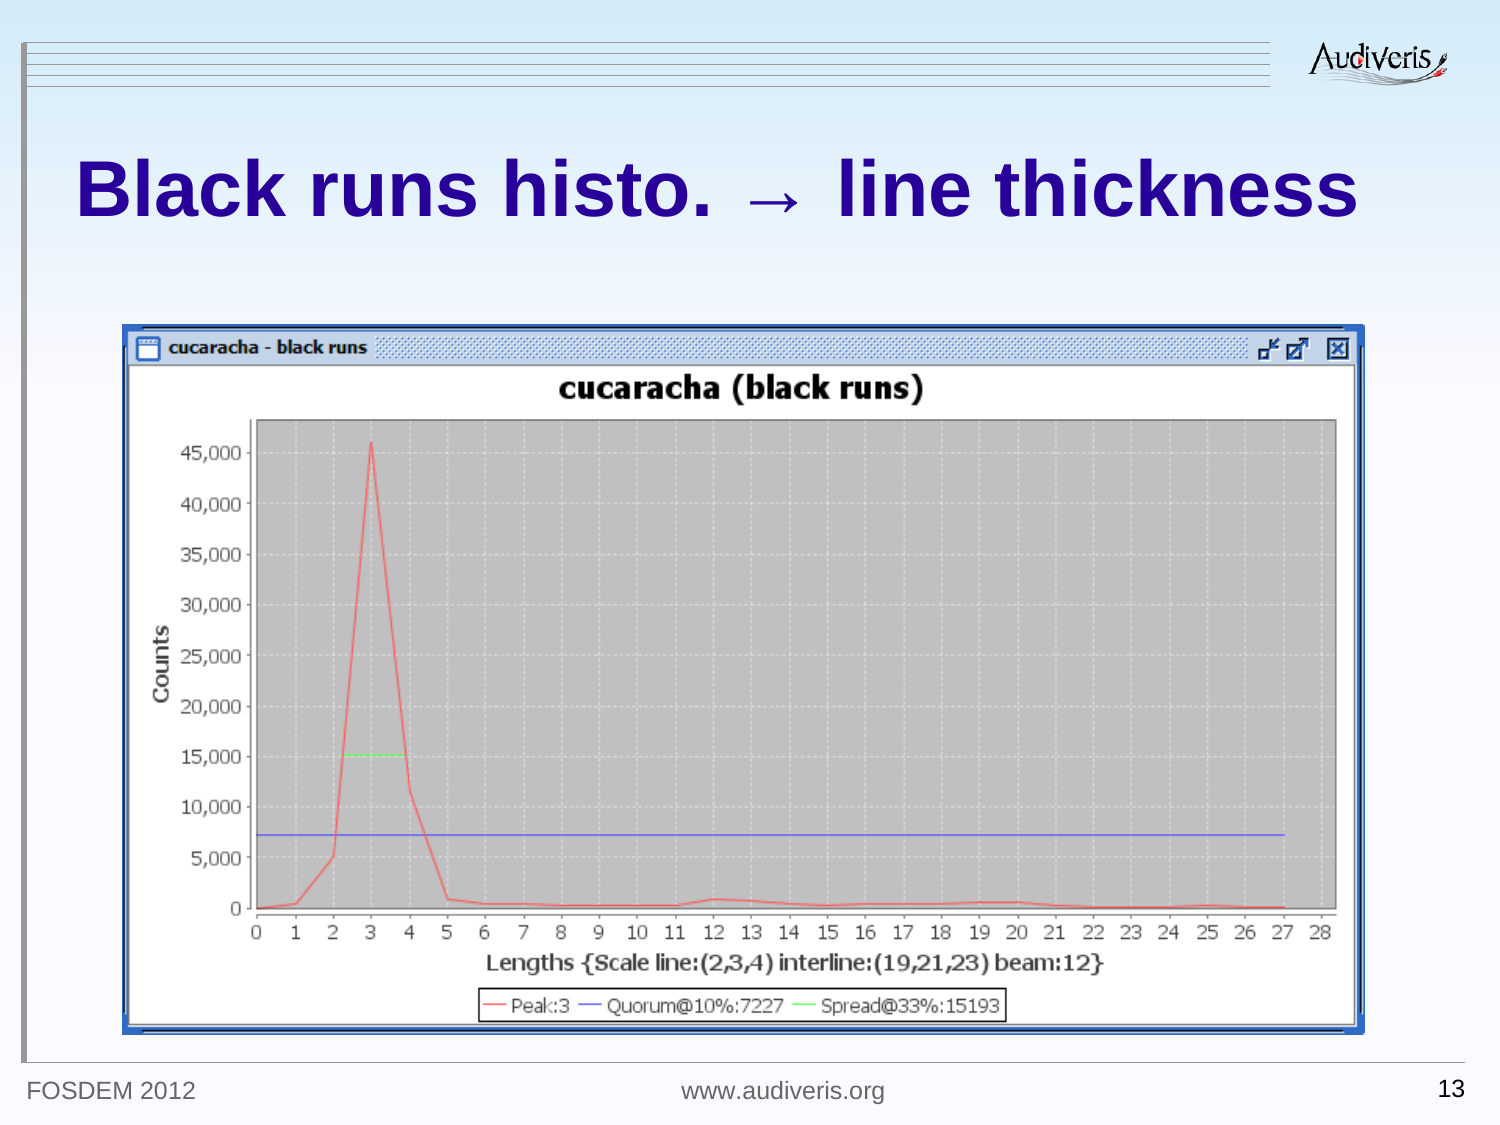

# Black runs histo. → line thickness